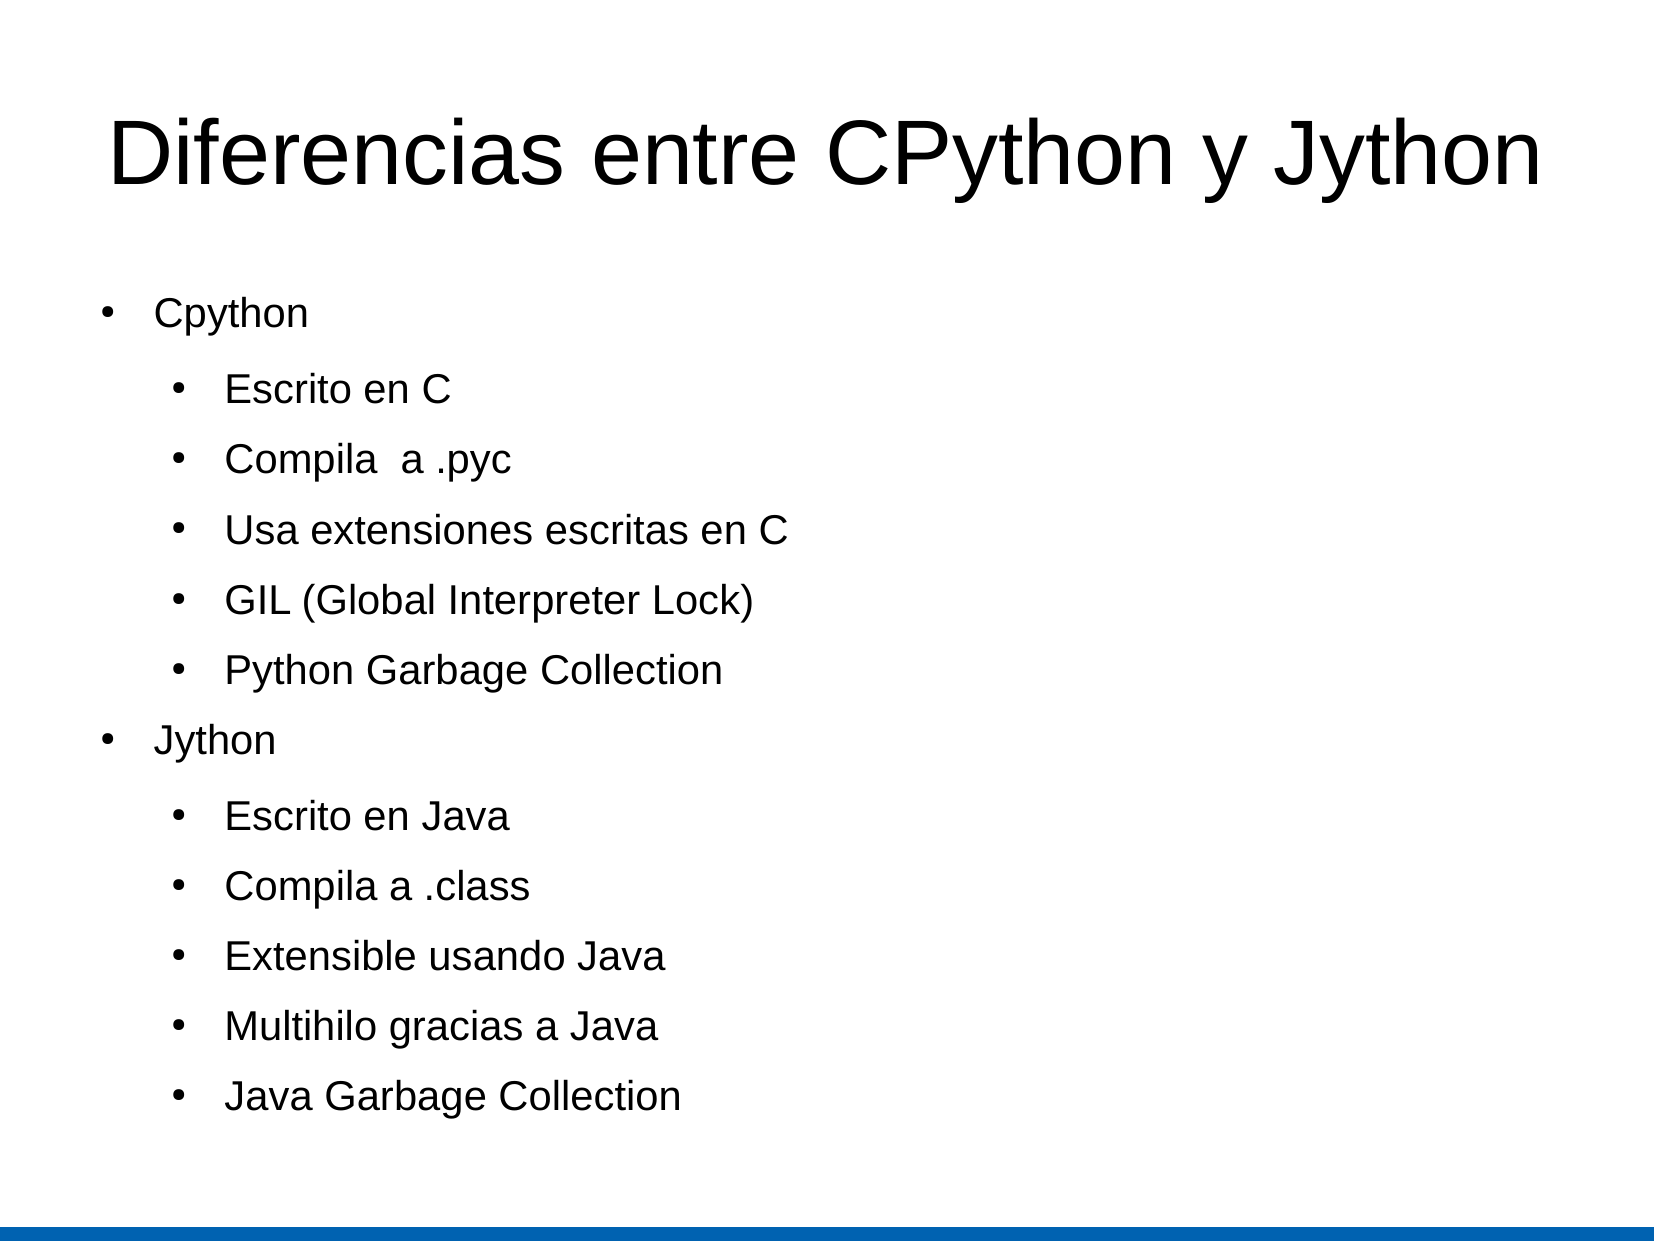

# Diferencias entre CPython y Jython
Cpython
Escrito en C
Compila a .pyc
Usa extensiones escritas en C
GIL (Global Interpreter Lock)
Python Garbage Collection
Jython
Escrito en Java
Compila a .class
Extensible usando Java
Multihilo gracias a Java
Java Garbage Collection